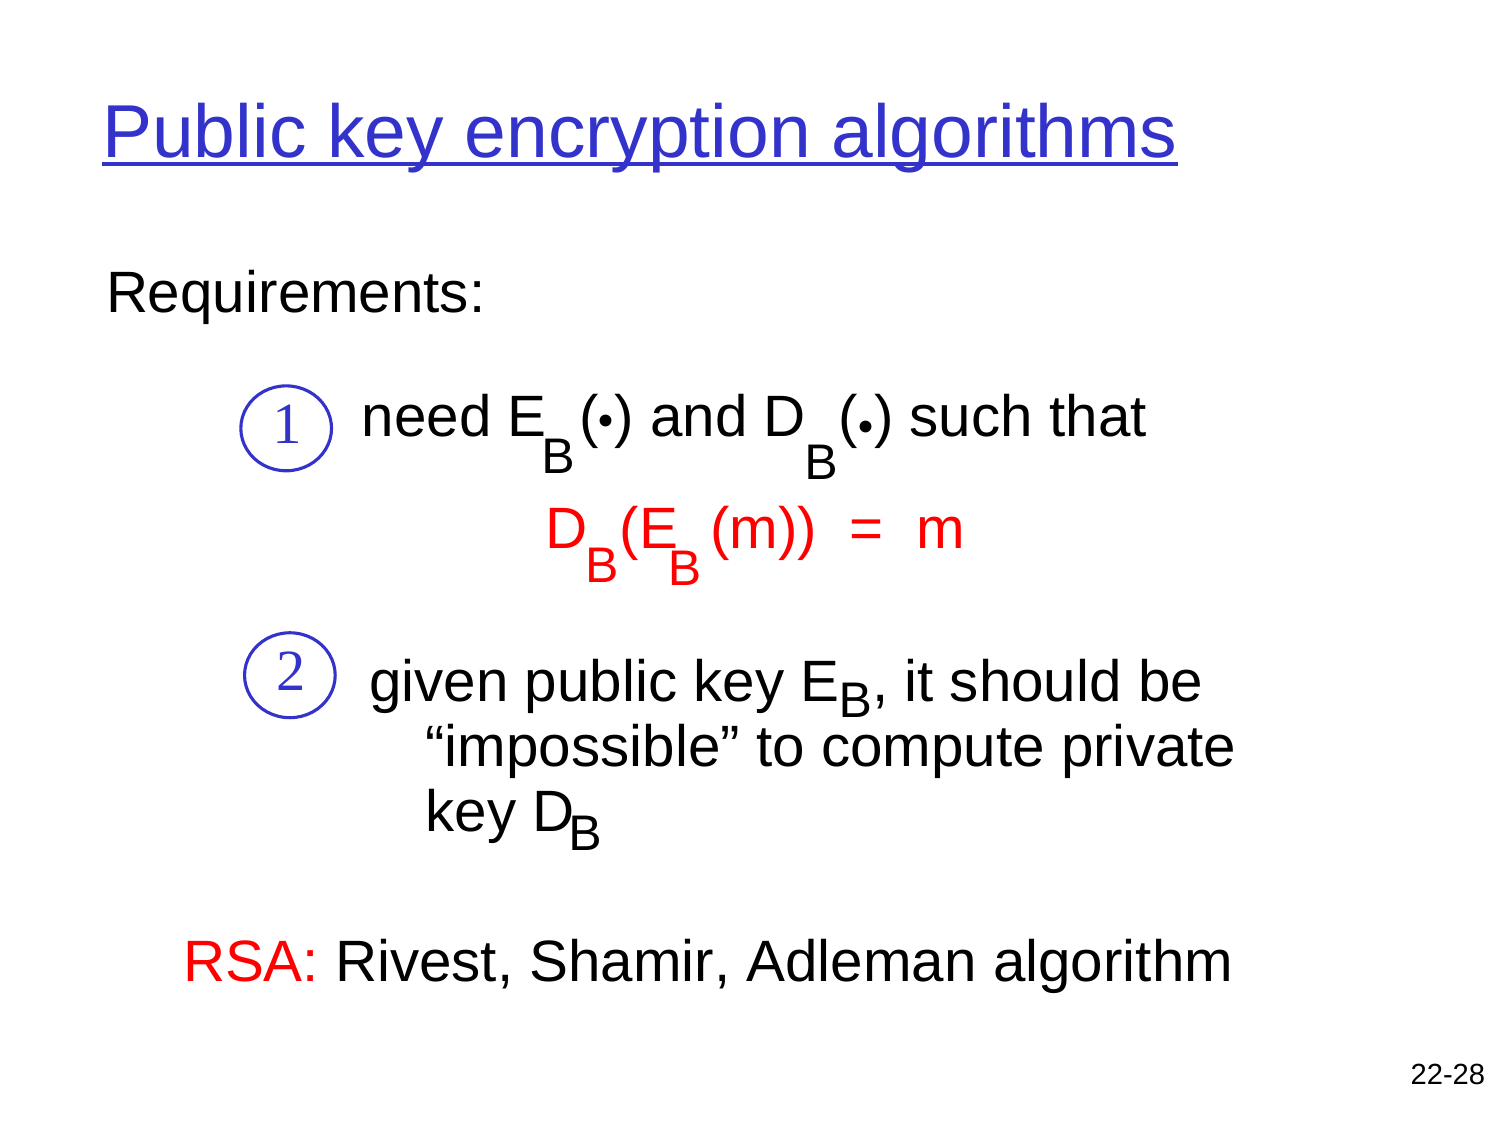

# Public key encryption algorithms
Requirements:
.
.
need E ( ) and D ( ) such that
1
B
B
D (E (m)) = m
B
B
2
given public key E , it should be “impossible” to compute private key D
B
B
RSA: Rivest, Shamir, Adleman algorithm
28